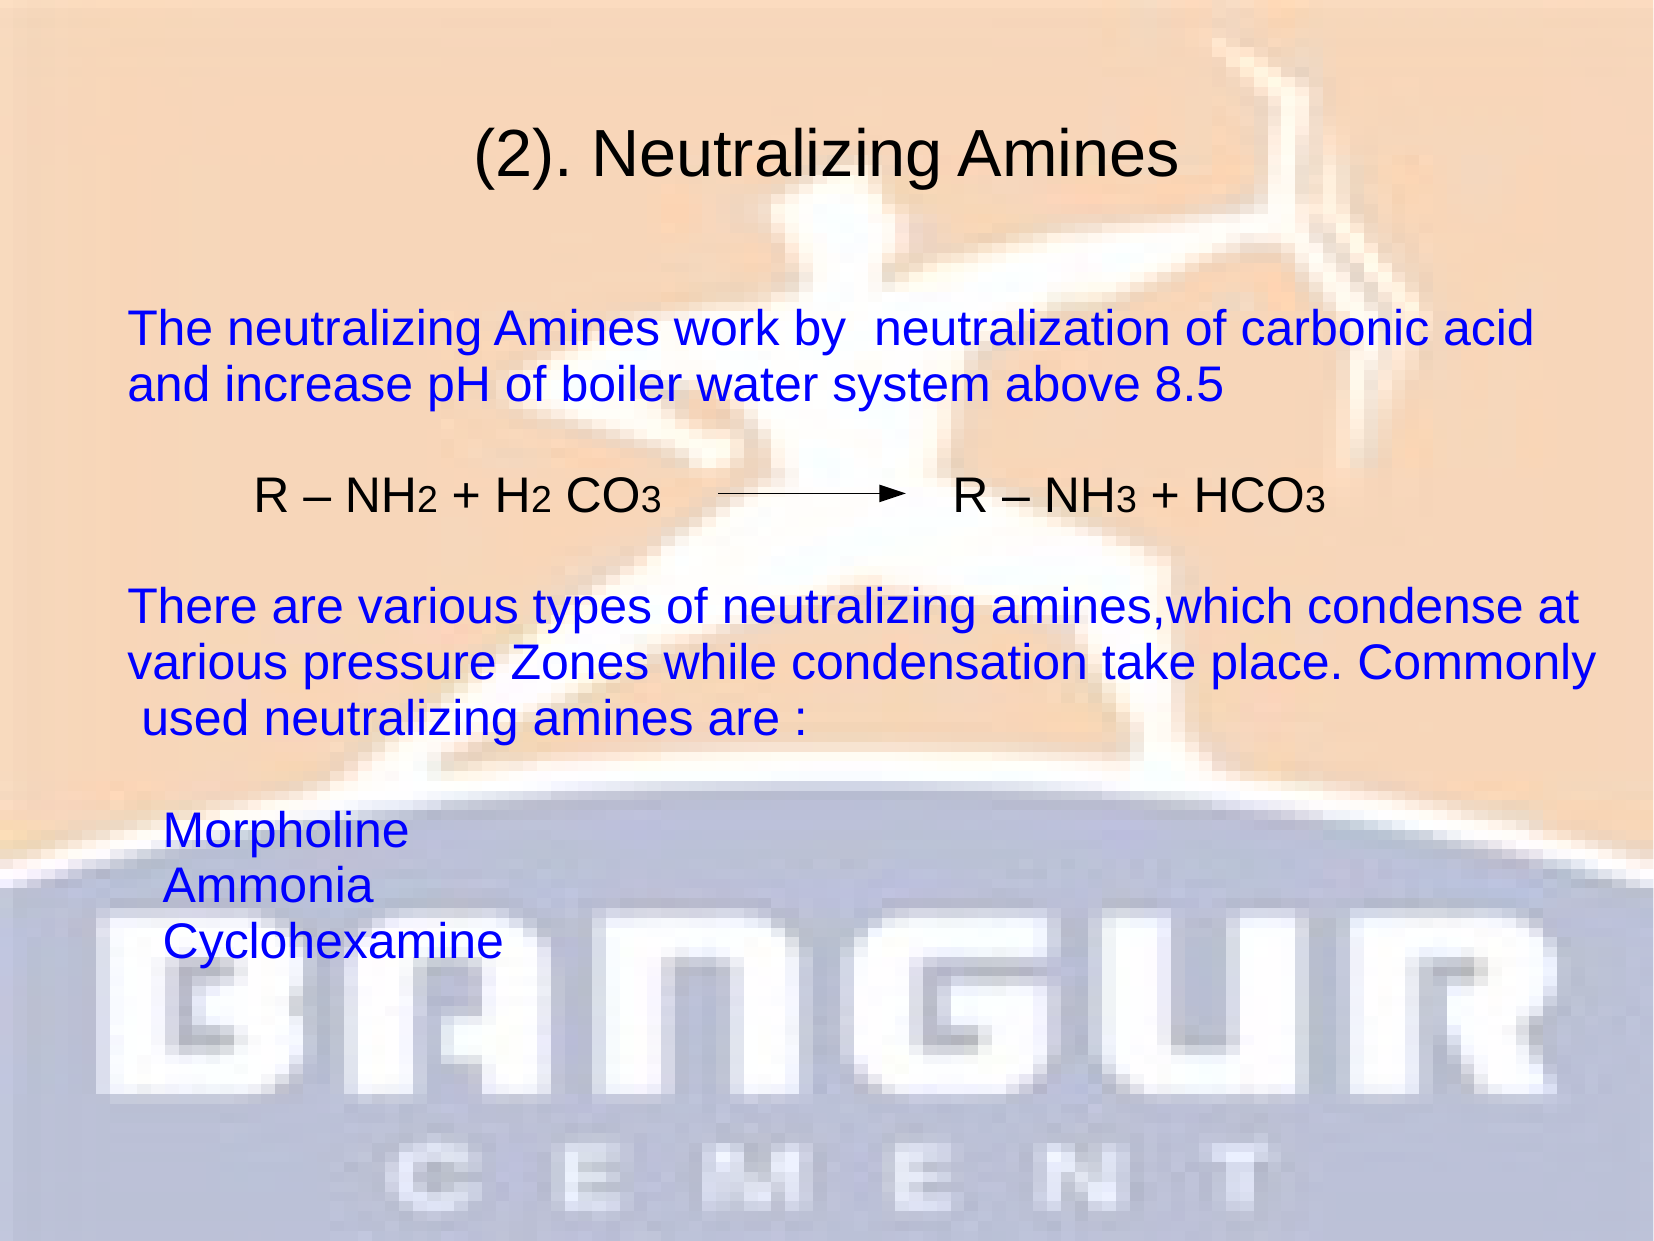

# (2). Neutralizing Amines
The neutralizing Amines work by neutralization of carbonic acid
and increase pH of boiler water system above 8.5
 R – NH2 + H2 CO3 				R – NH3 + HCO3
There are various types of neutralizing amines,which condense at
various pressure Zones while condensation take place. Commonly
 used neutralizing amines are :
Morpholine
Ammonia
Cyclohexamine